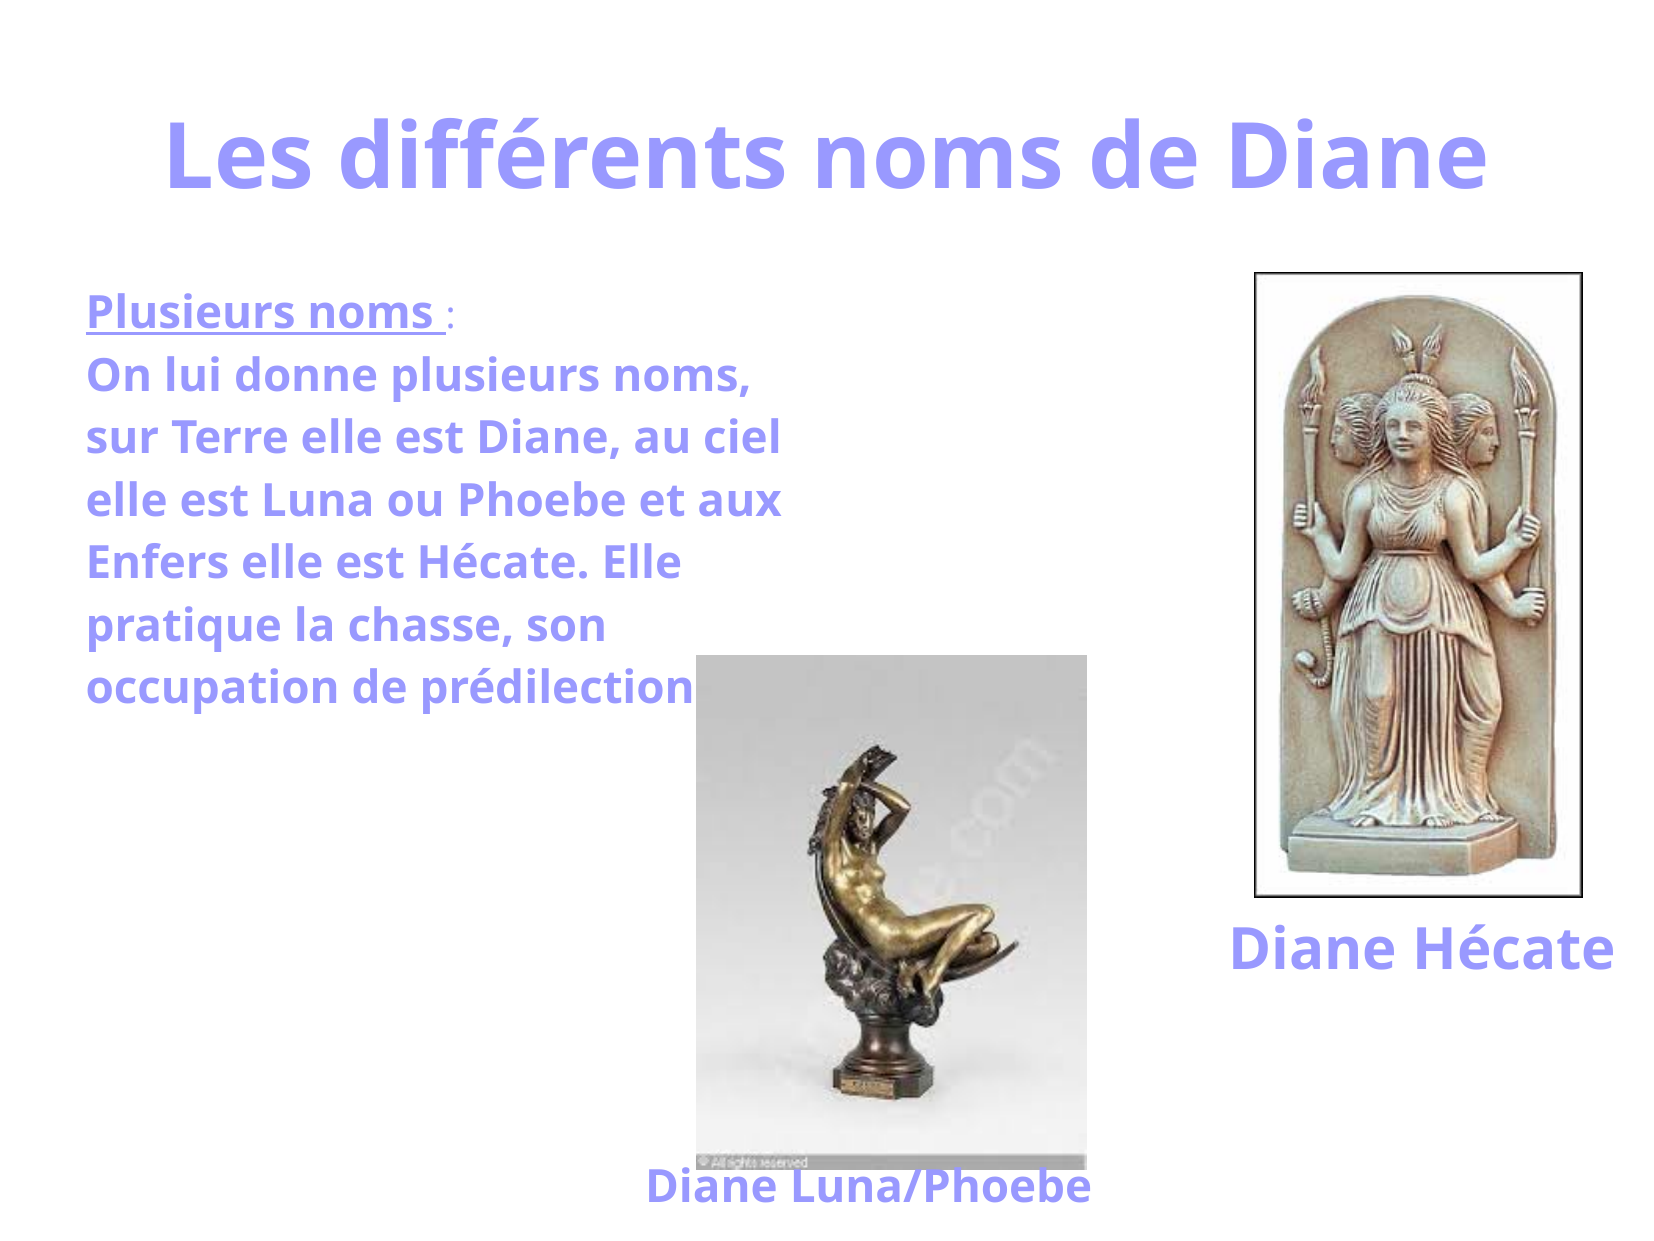

# Les différents noms de Diane
 Diane Luna/Phoebe
Plusieurs noms :
On lui donne plusieurs noms, sur Terre elle est Diane, au ciel elle est Luna ou Phoebe et aux Enfers elle est Hécate. Elle pratique la chasse, son occupation de prédilection.
Diane Hécate